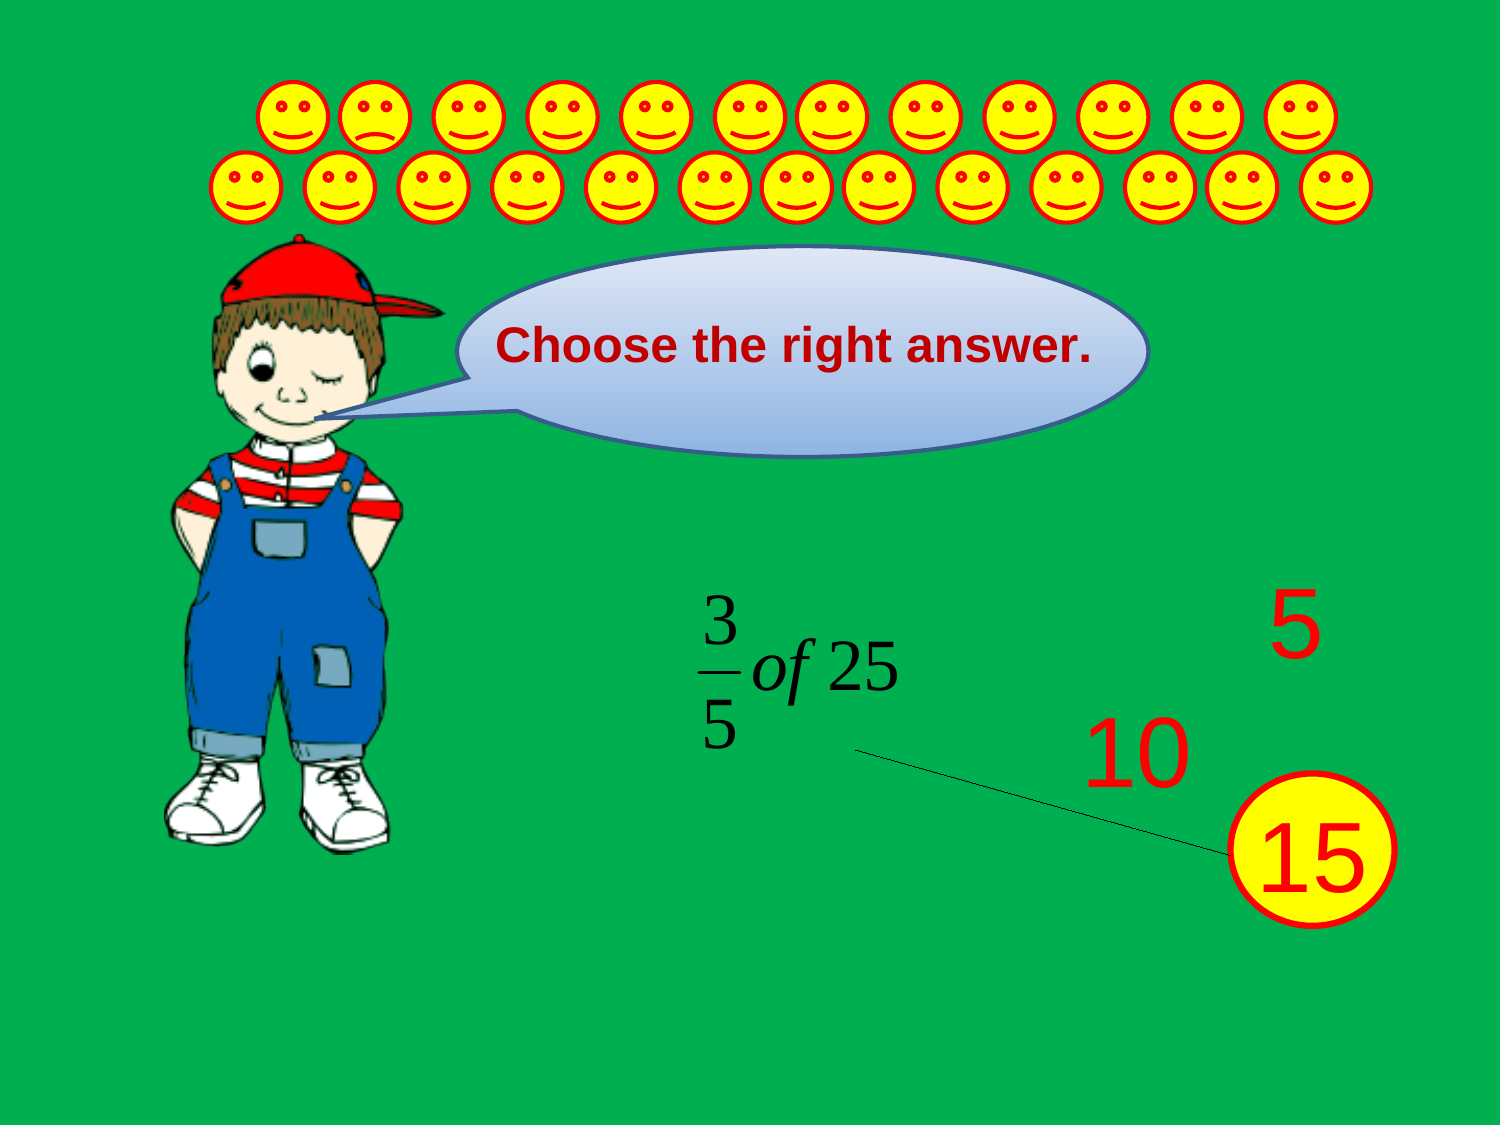

Choose the right answer.
5
10
15